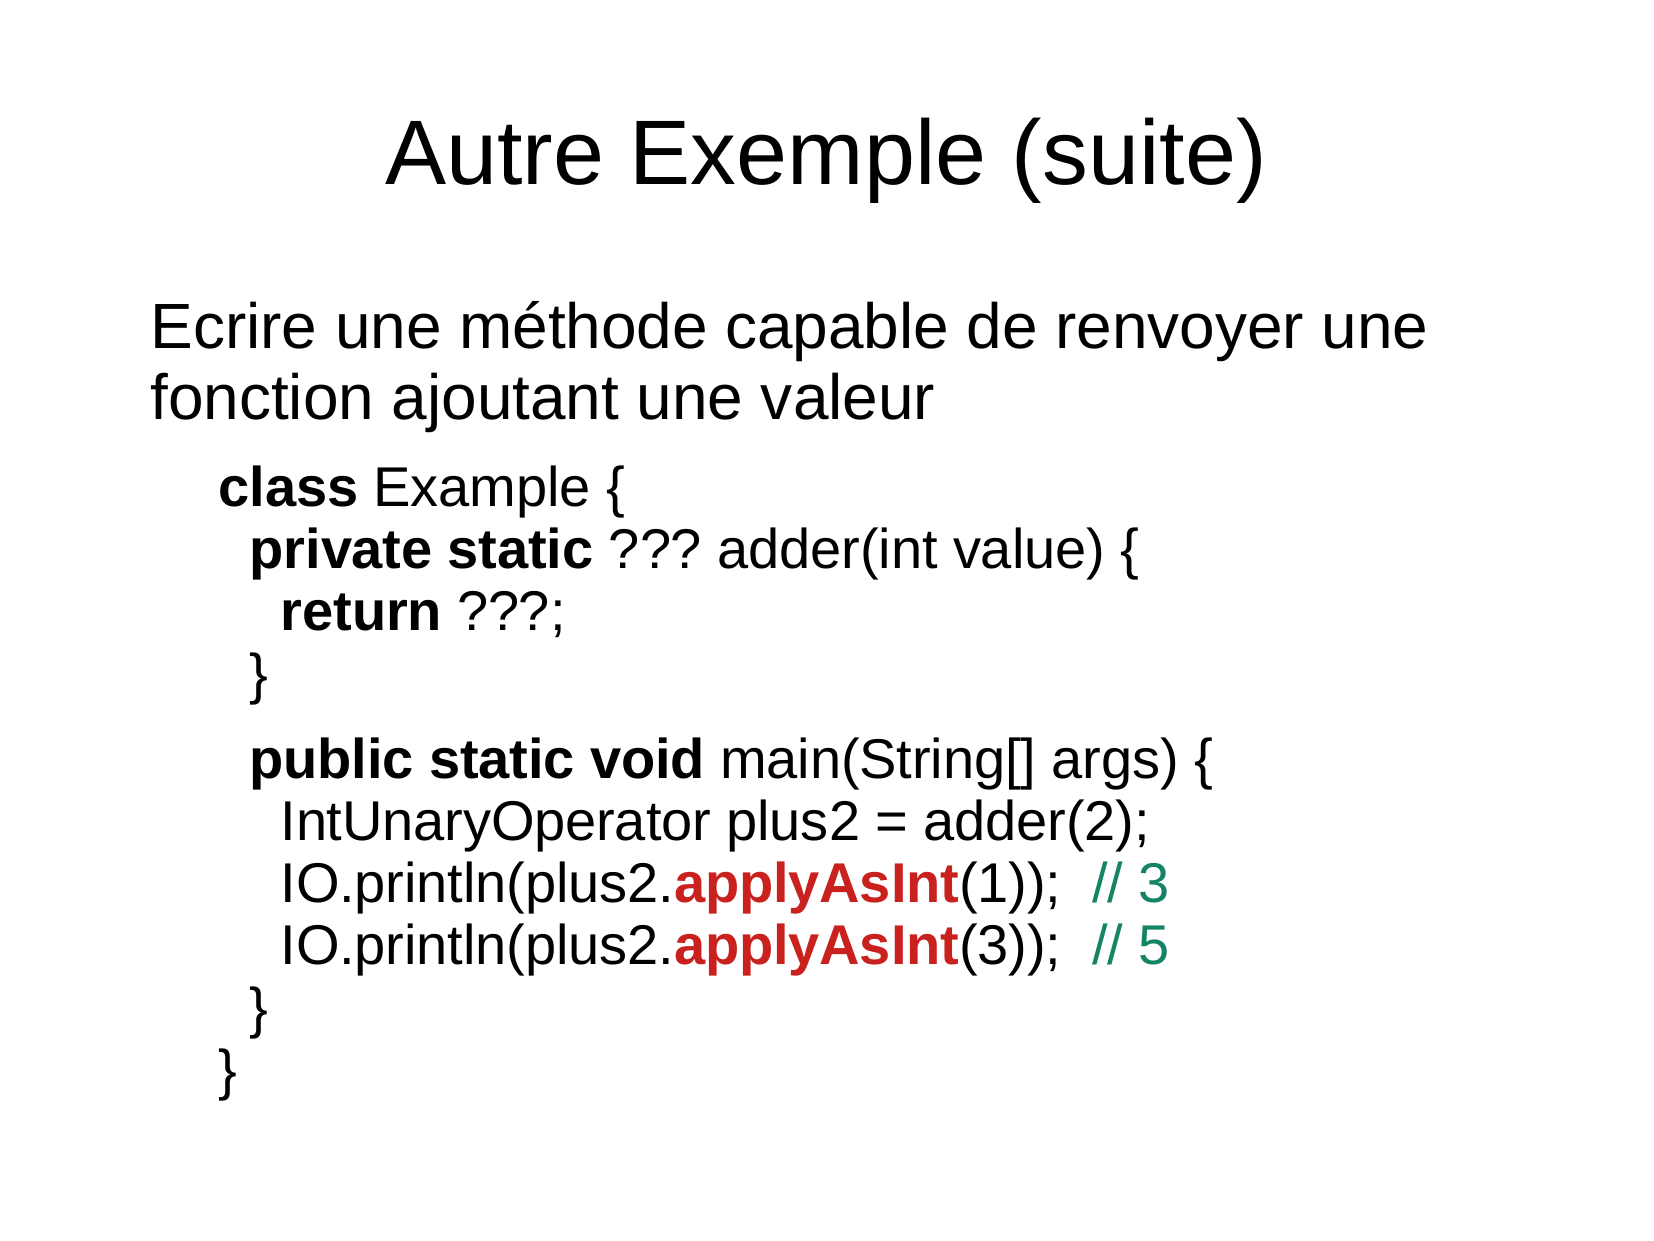

# Autre Exemple (suite)
Ecrire une méthode capable de renvoyer une fonction ajoutant une valeur
class Example {
 private static ??? adder(int value) {
 return ???;
 }
 public static void main(String[] args) {
 IntUnaryOperator plus2 = adder(2);
 IO.println(plus2.applyAsInt(1)); // 3
 IO.println(plus2.applyAsInt(3)); // 5
 }
}